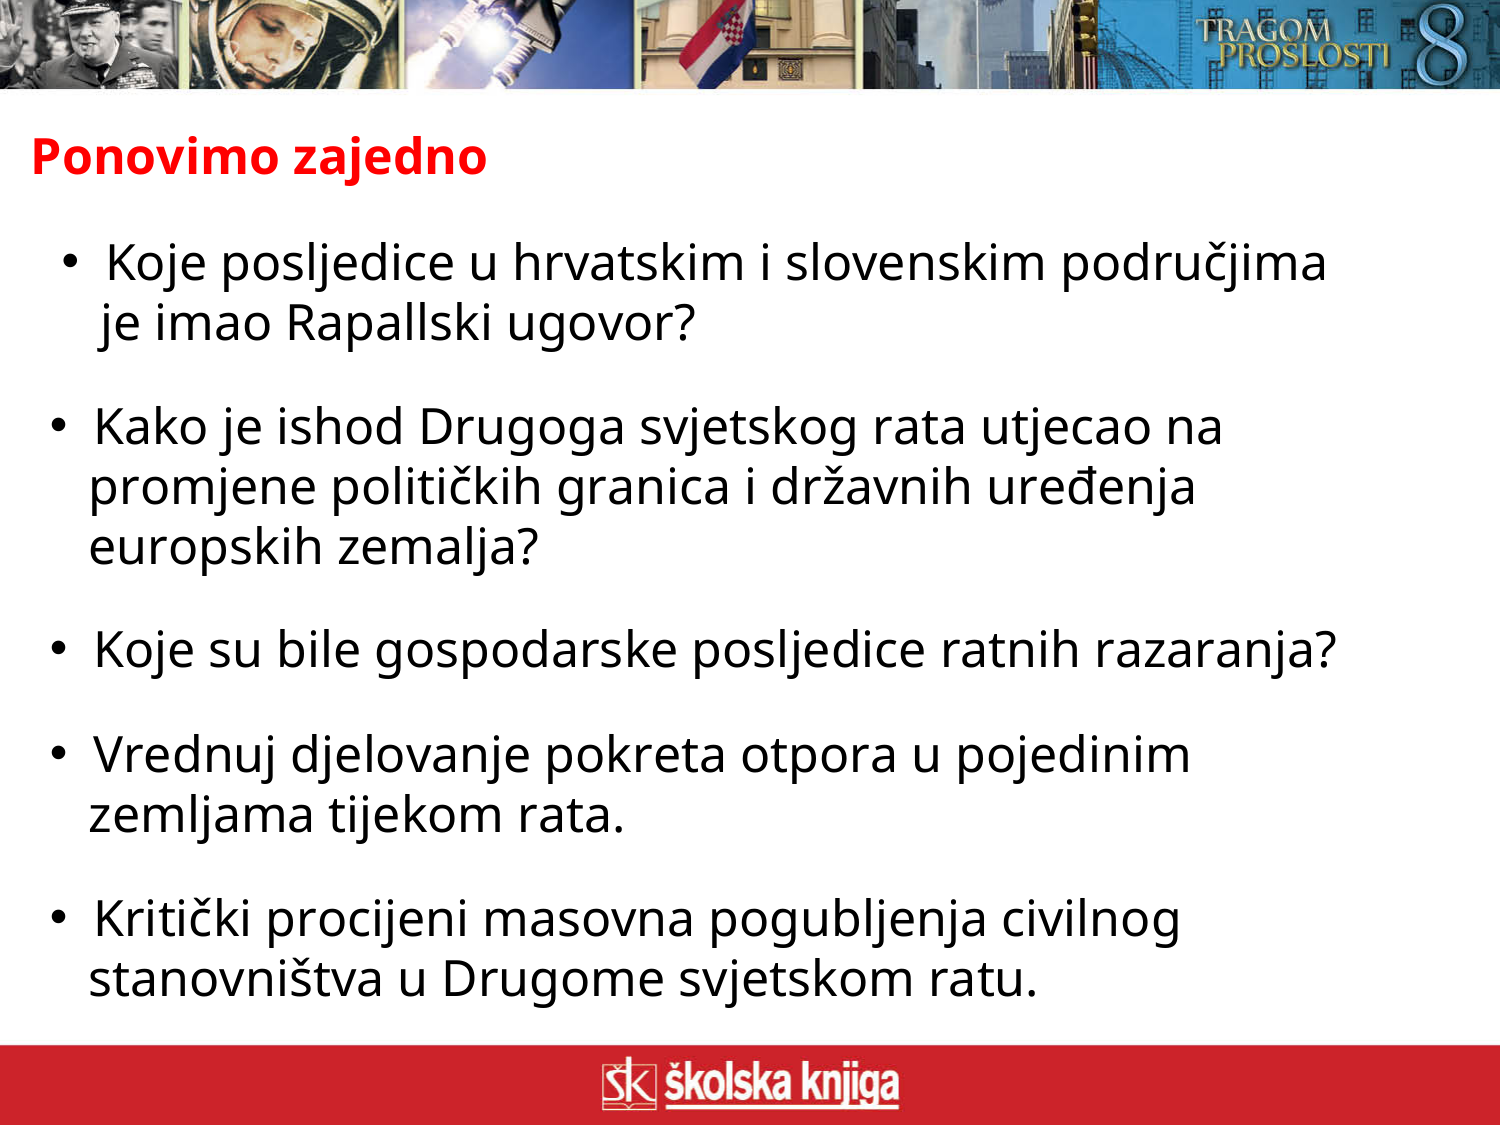

Ponovimo zajedno
 Koje posljedice u hrvatskim i slovenskim područjima
 je imao Rapallski ugovor?
 Kako je ishod Drugoga svjetskog rata utjecao na
 promjene političkih granica i državnih uređenja
 europskih zemalja?
 Koje su bile gospodarske posljedice ratnih razaranja?
 Vrednuj djelovanje pokreta otpora u pojedinim
 zemljama tijekom rata.
 Kritički procijeni masovna pogubljenja civilnog
 stanovništva u Drugome svjetskom ratu.